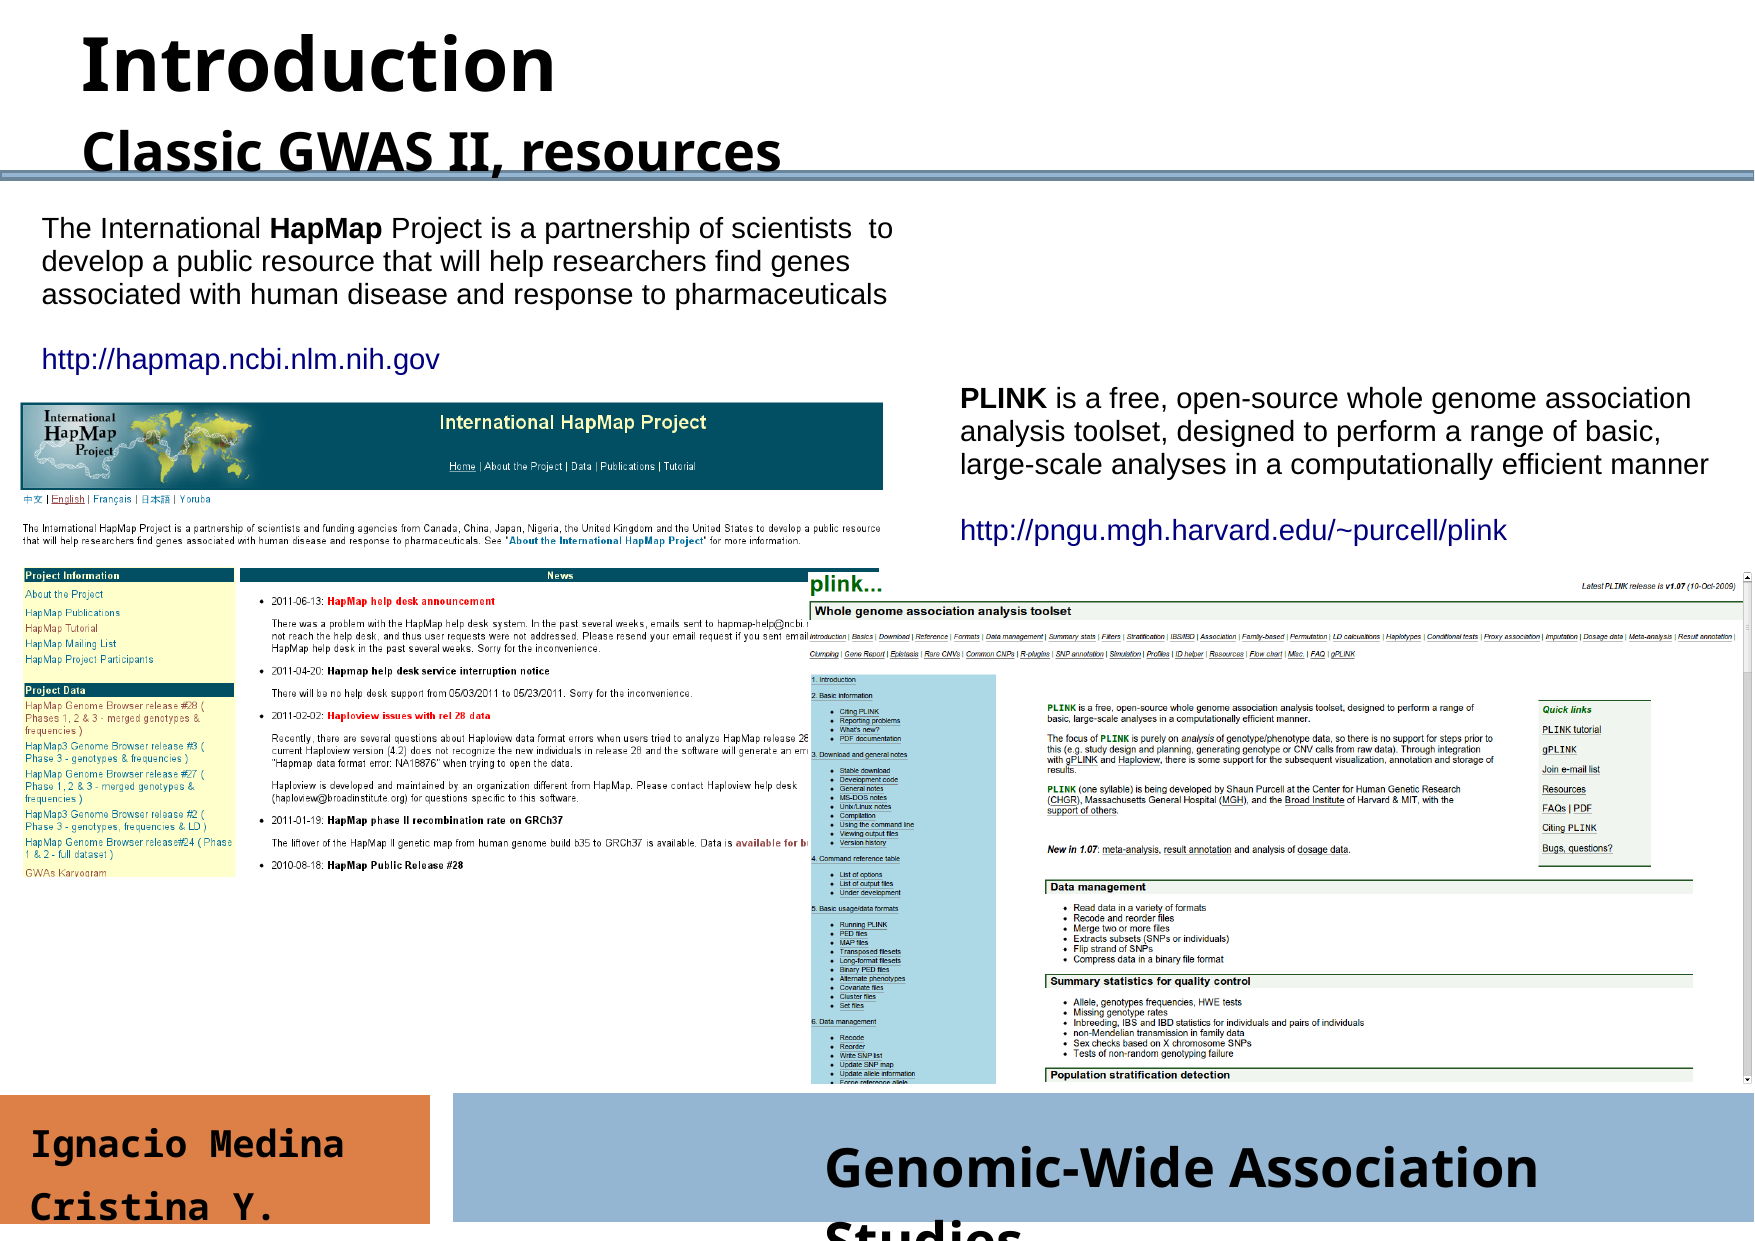

Introduction
Classic GWAS II, resources
The International HapMap Project is a partnership of scientists to develop a public resource that will help researchers find genes associated with human disease and response to pharmaceuticals
http://hapmap.ncbi.nlm.nih.gov
PLINK is a free, open-source whole genome association analysis toolset, designed to perform a range of basic, large-scale analyses in a computationally efficient manner
http://pngu.mgh.harvard.edu/~purcell/plink
Ignacio Medina
Cristina Y. González
Genomic-Wide Association Studies